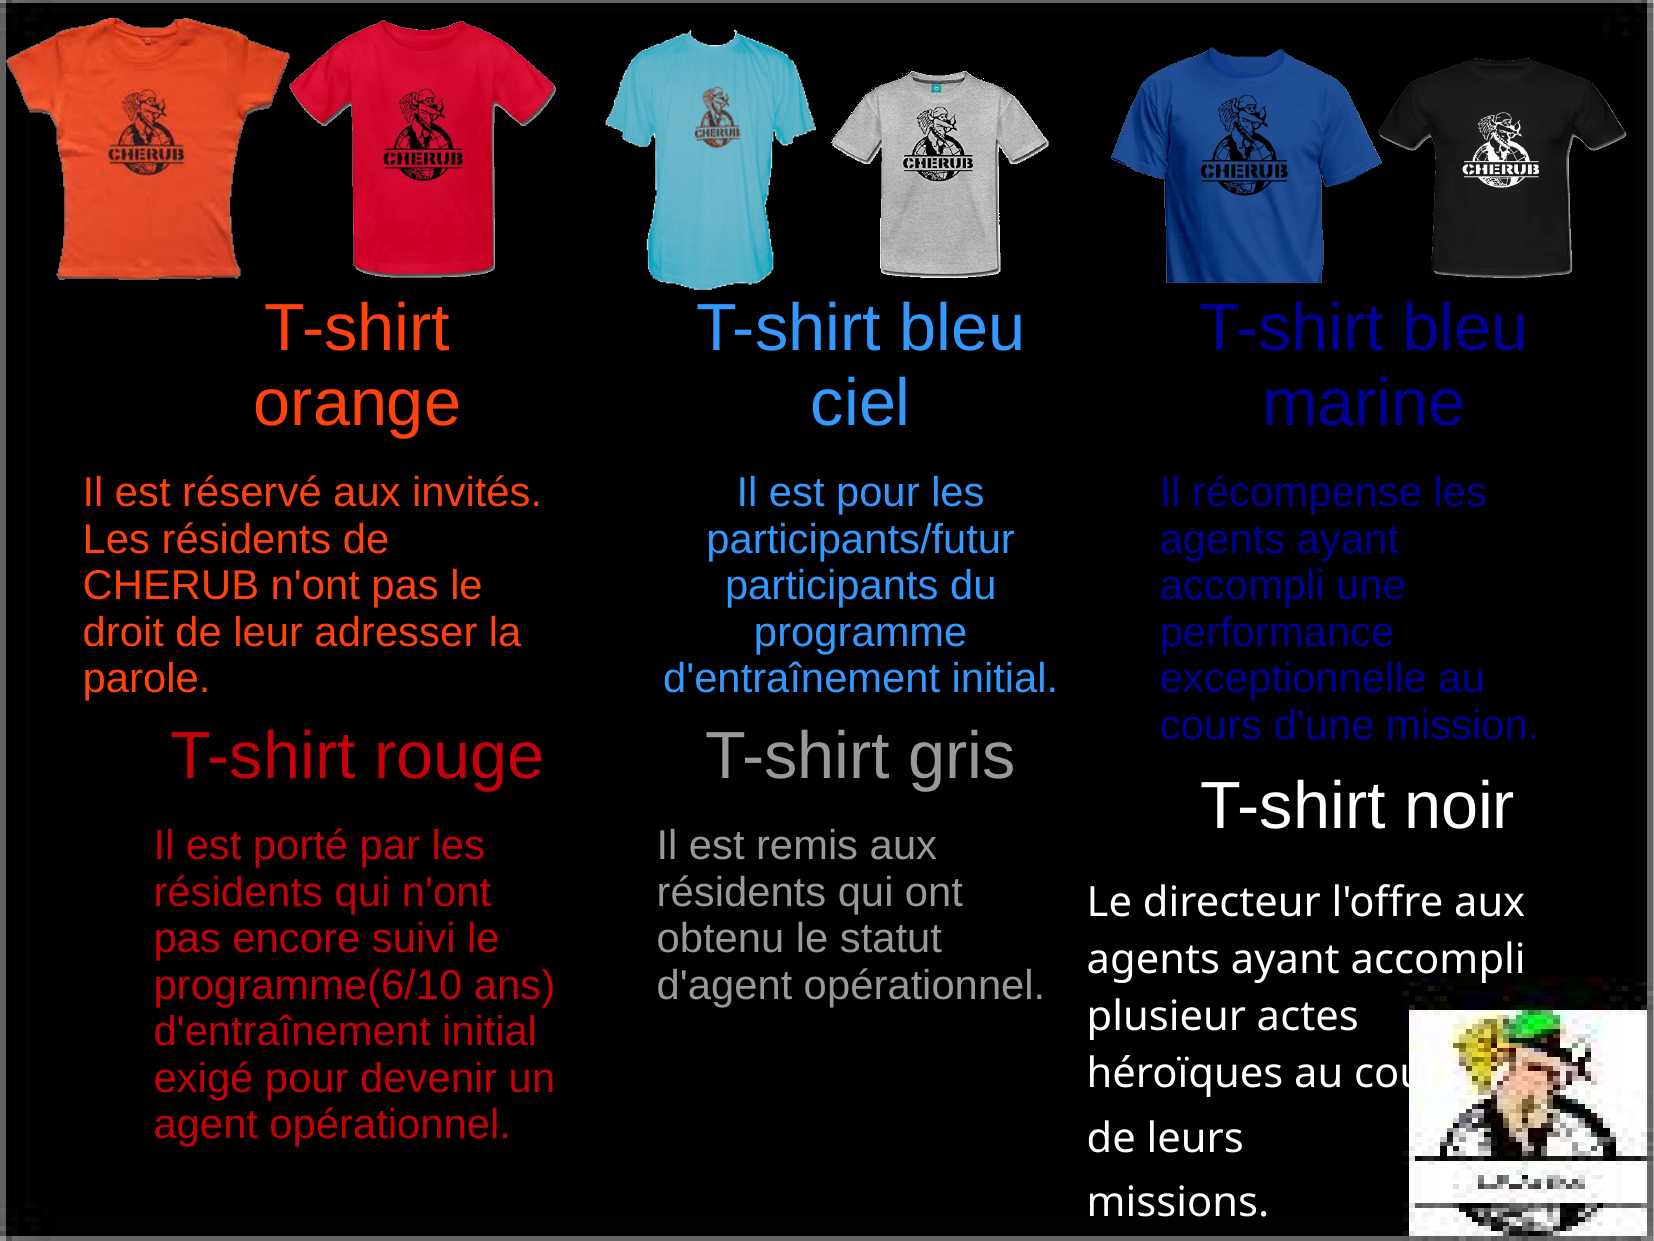

# T-shirt orange
Il est réservé aux invités. Les résidents de CHERUB n'ont pas le droit de leur adresser la parole.
T-shirt bleu ciel
Il est pour les participants/futur participants du programme d'entraînement initial.
T-shirt bleu marine
Il récompense les agents ayant accompli une performance exceptionnelle au cours d'une mission.
T-shirt rouge
Il est porté par les résidents qui n'ont pas encore suivi le programme(6/10 ans) d'entraînement initial exigé pour devenir un agent opérationnel.
T-shirt gris
Il est remis aux résidents qui ont obtenu le statut d'agent opérationnel.
T-shirt noir
Le directeur l'offre aux agents ayant accompli plusieur actes héroïques au cours
de leurs
missions.